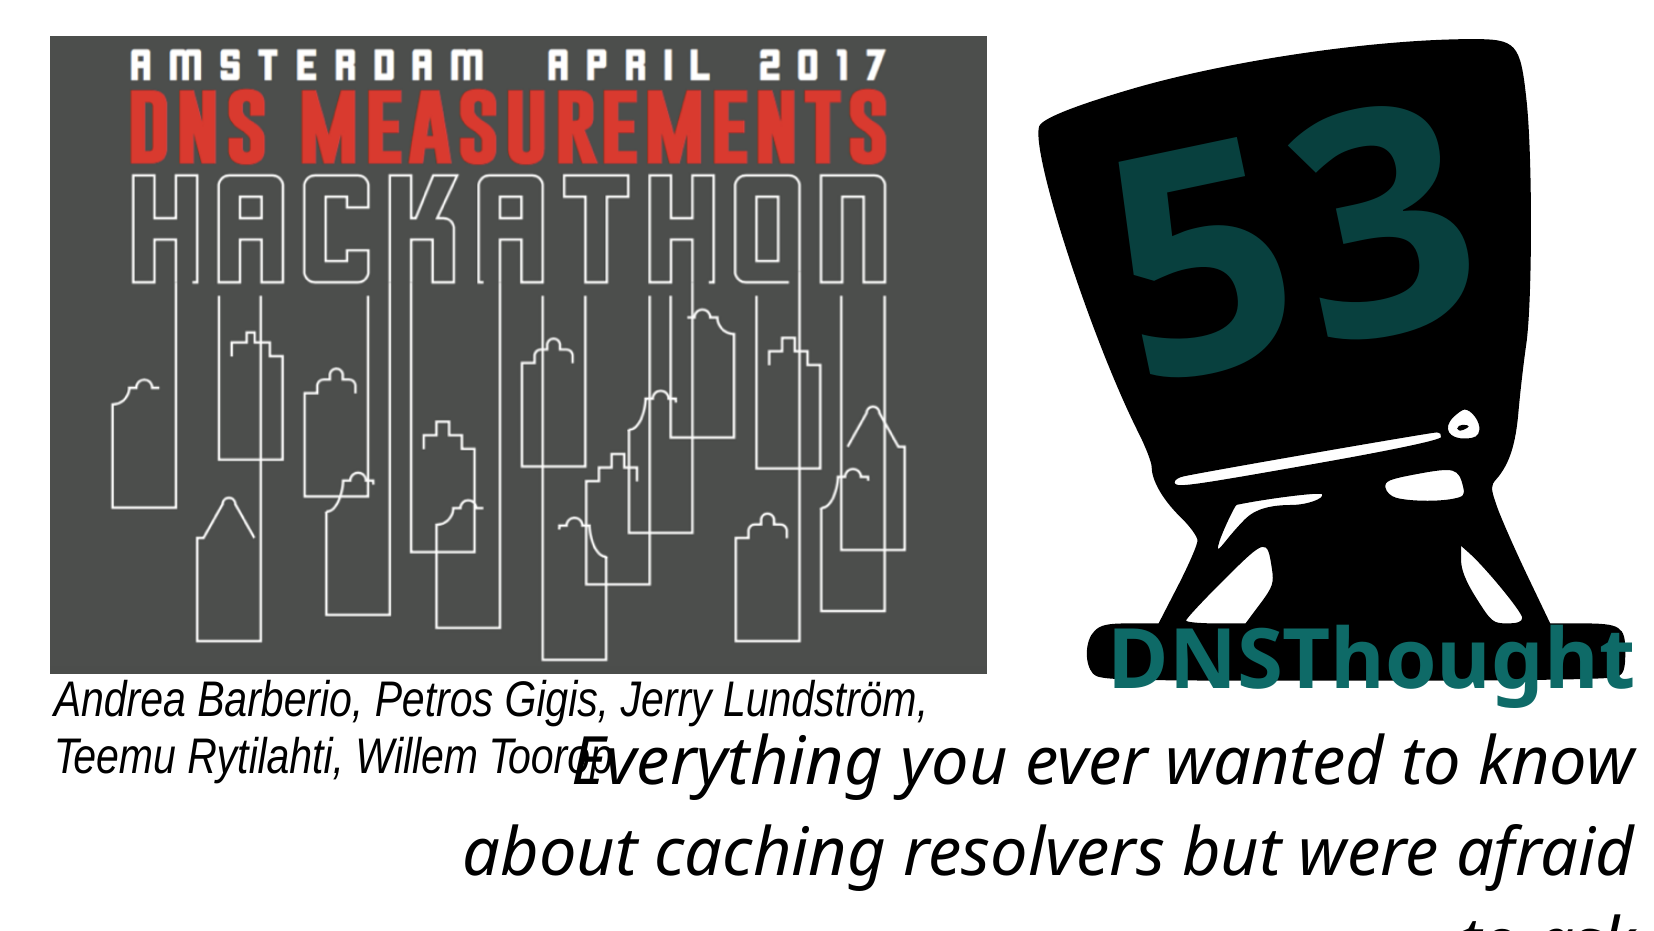

# DNSThought Everything you ever wanted to know about caching resolvers but were afraid to ask
Andrea Barberio, Petros Gigis, Jerry Lundström,
Teemu Rytilahti, Willem Toorop